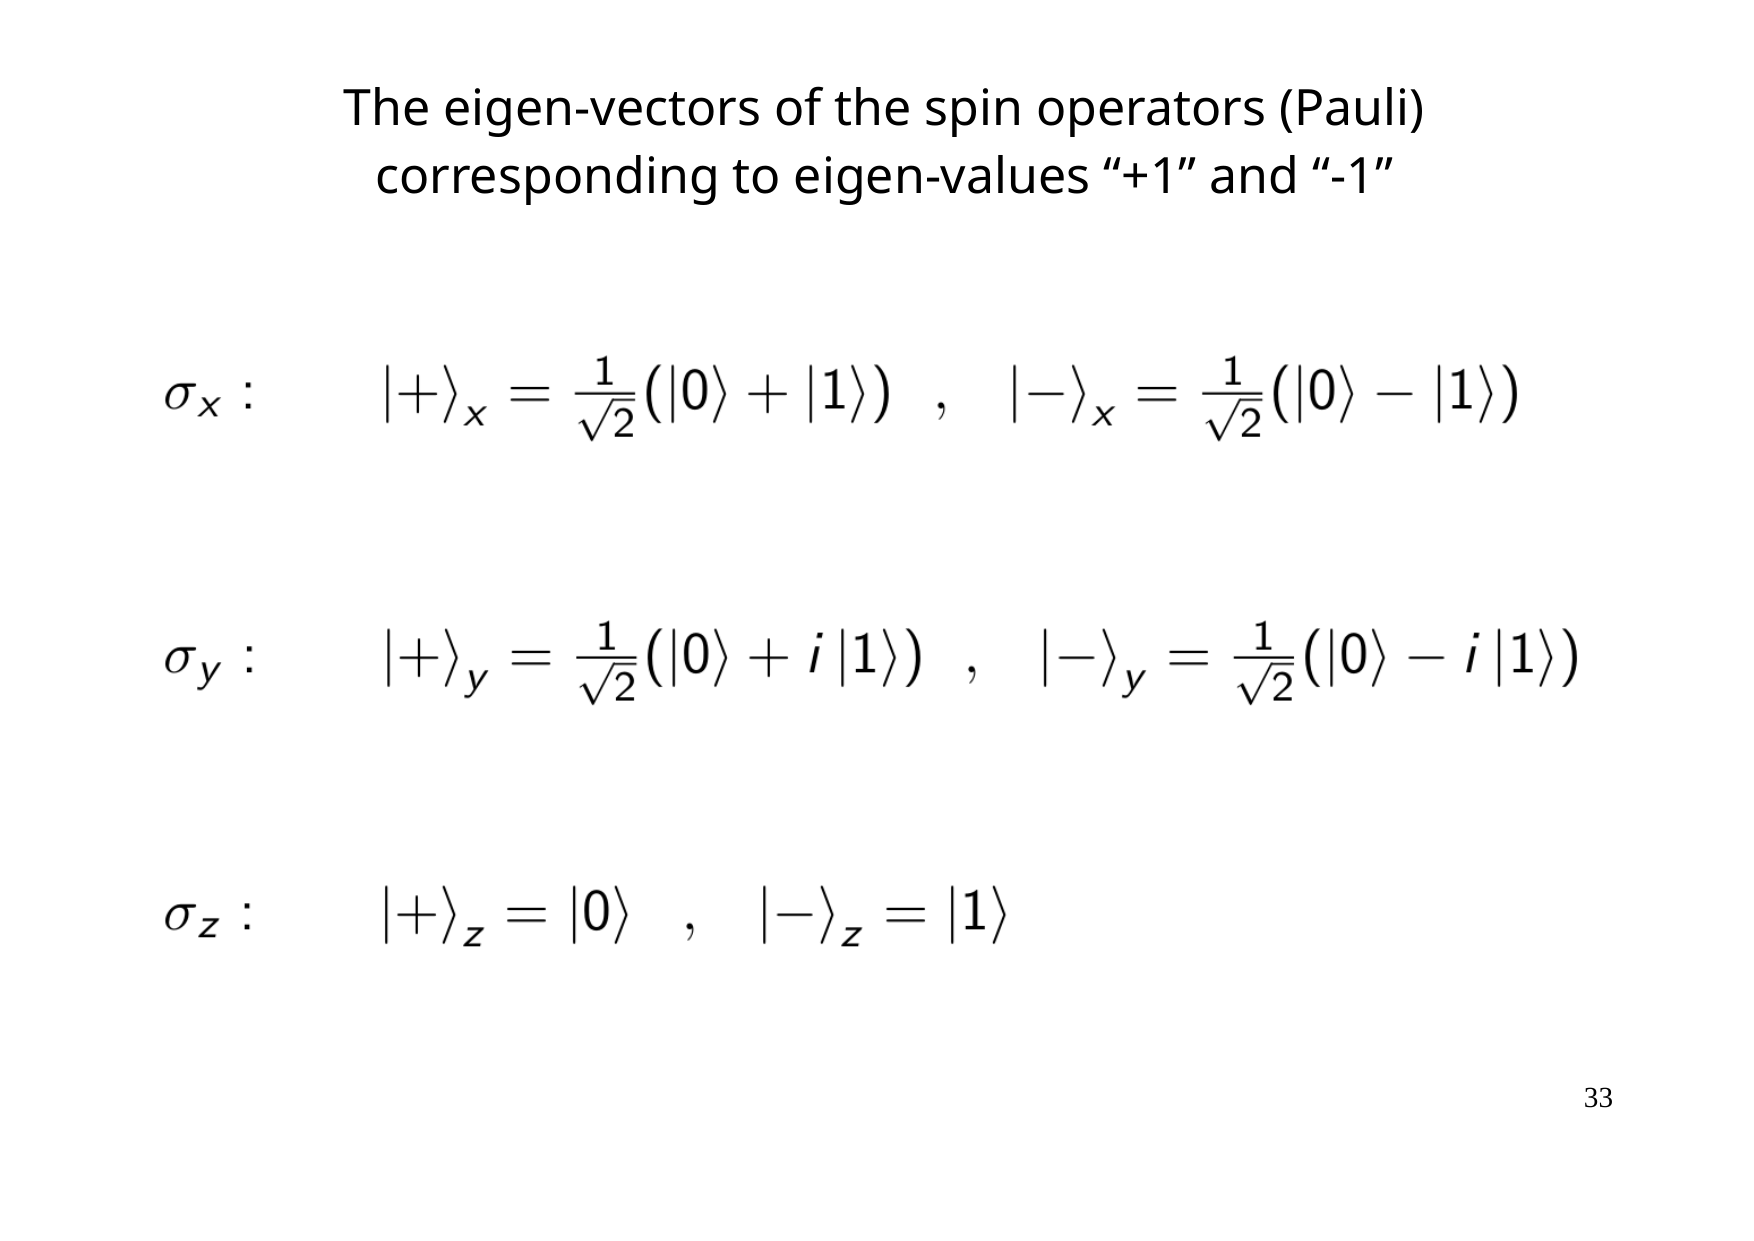

The eigen-vectors of the spin operators (Pauli)
corresponding to eigen-values “+1” and “-1”
33